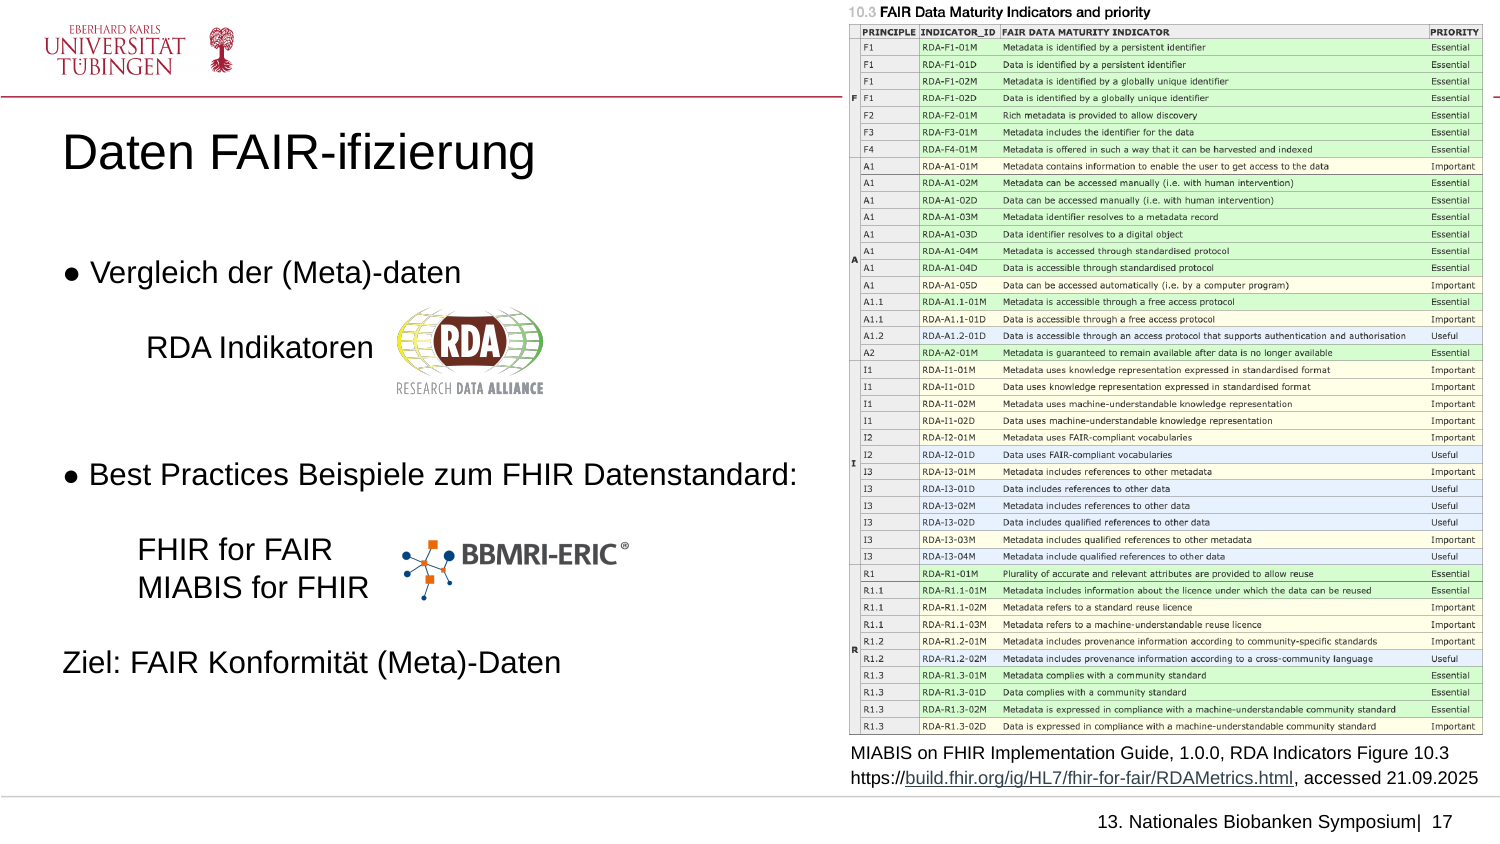

Daten FAIR-ifizierung
# ● Vergleich der (Meta)-daten
 RDA Indikatoren
● Best Practices Beispiele zum FHIR Datenstandard:
	FHIR for FAIR
	MIABIS for FHIR
Ziel: FAIR Konformität (Meta)-Daten
MIABIS on FHIR Implementation Guide, 1.0.0, RDA Indicators Figure 10.3
https://build.fhir.org/ig/HL7/fhir-for-fair/RDAMetrics.html, accessed 21.09.2025